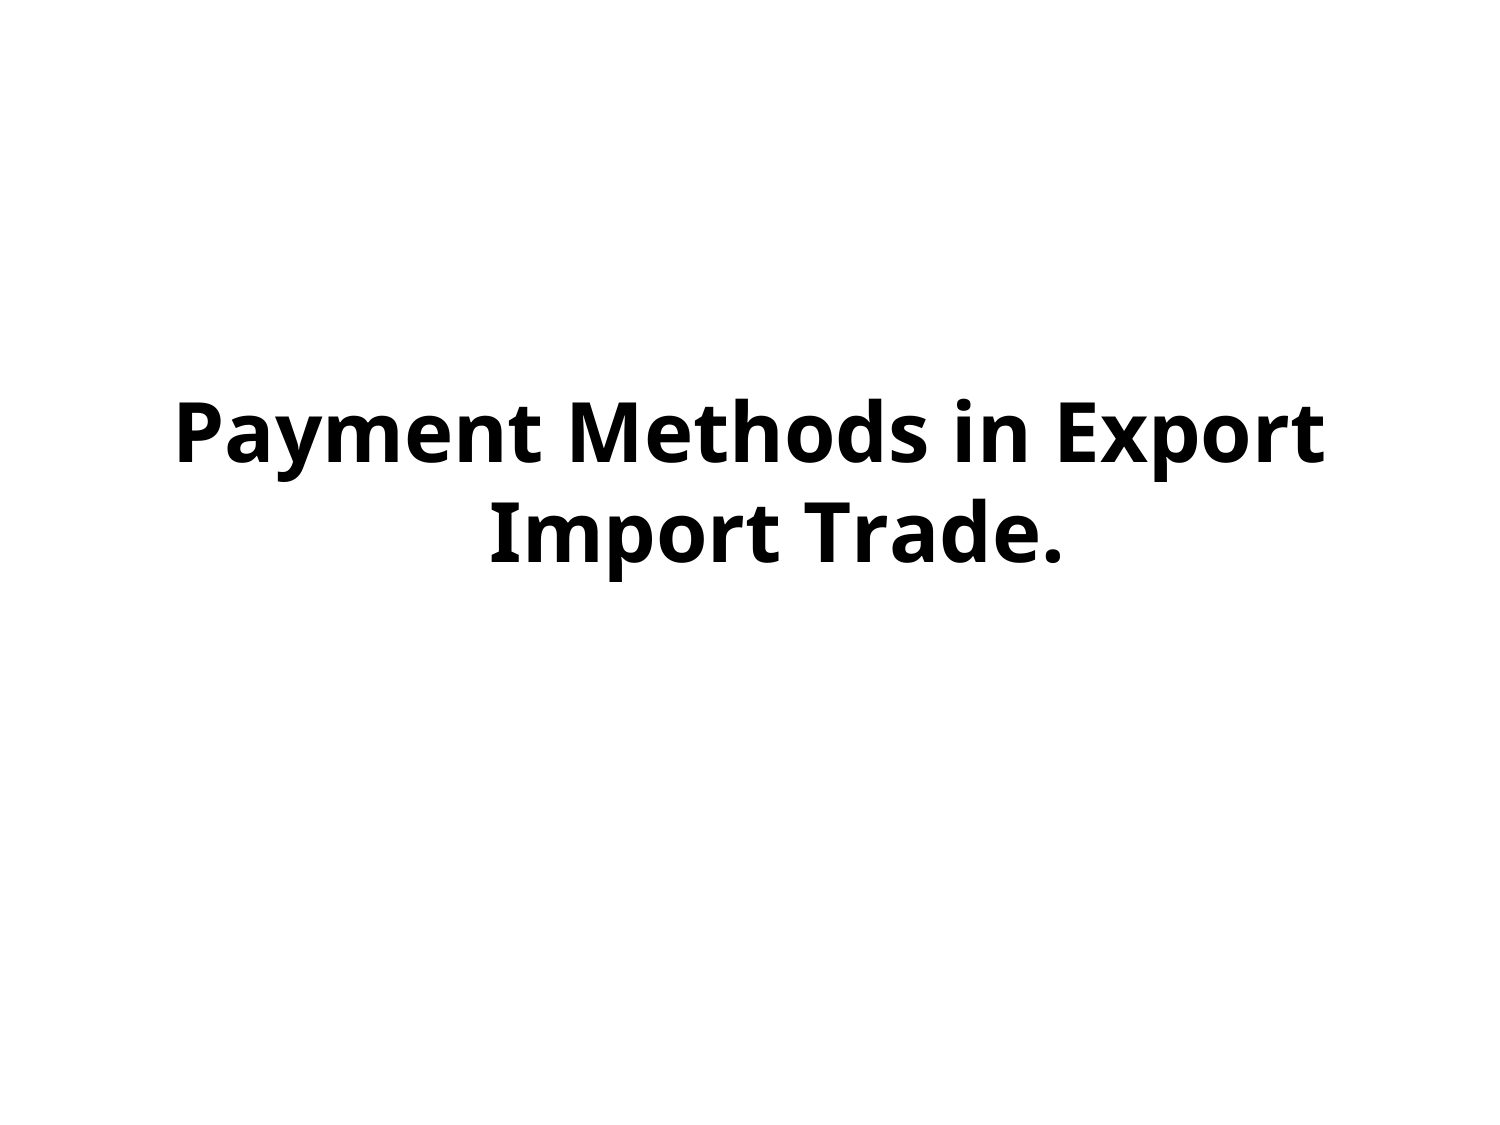

# Payment Methods in Export Import Trade.